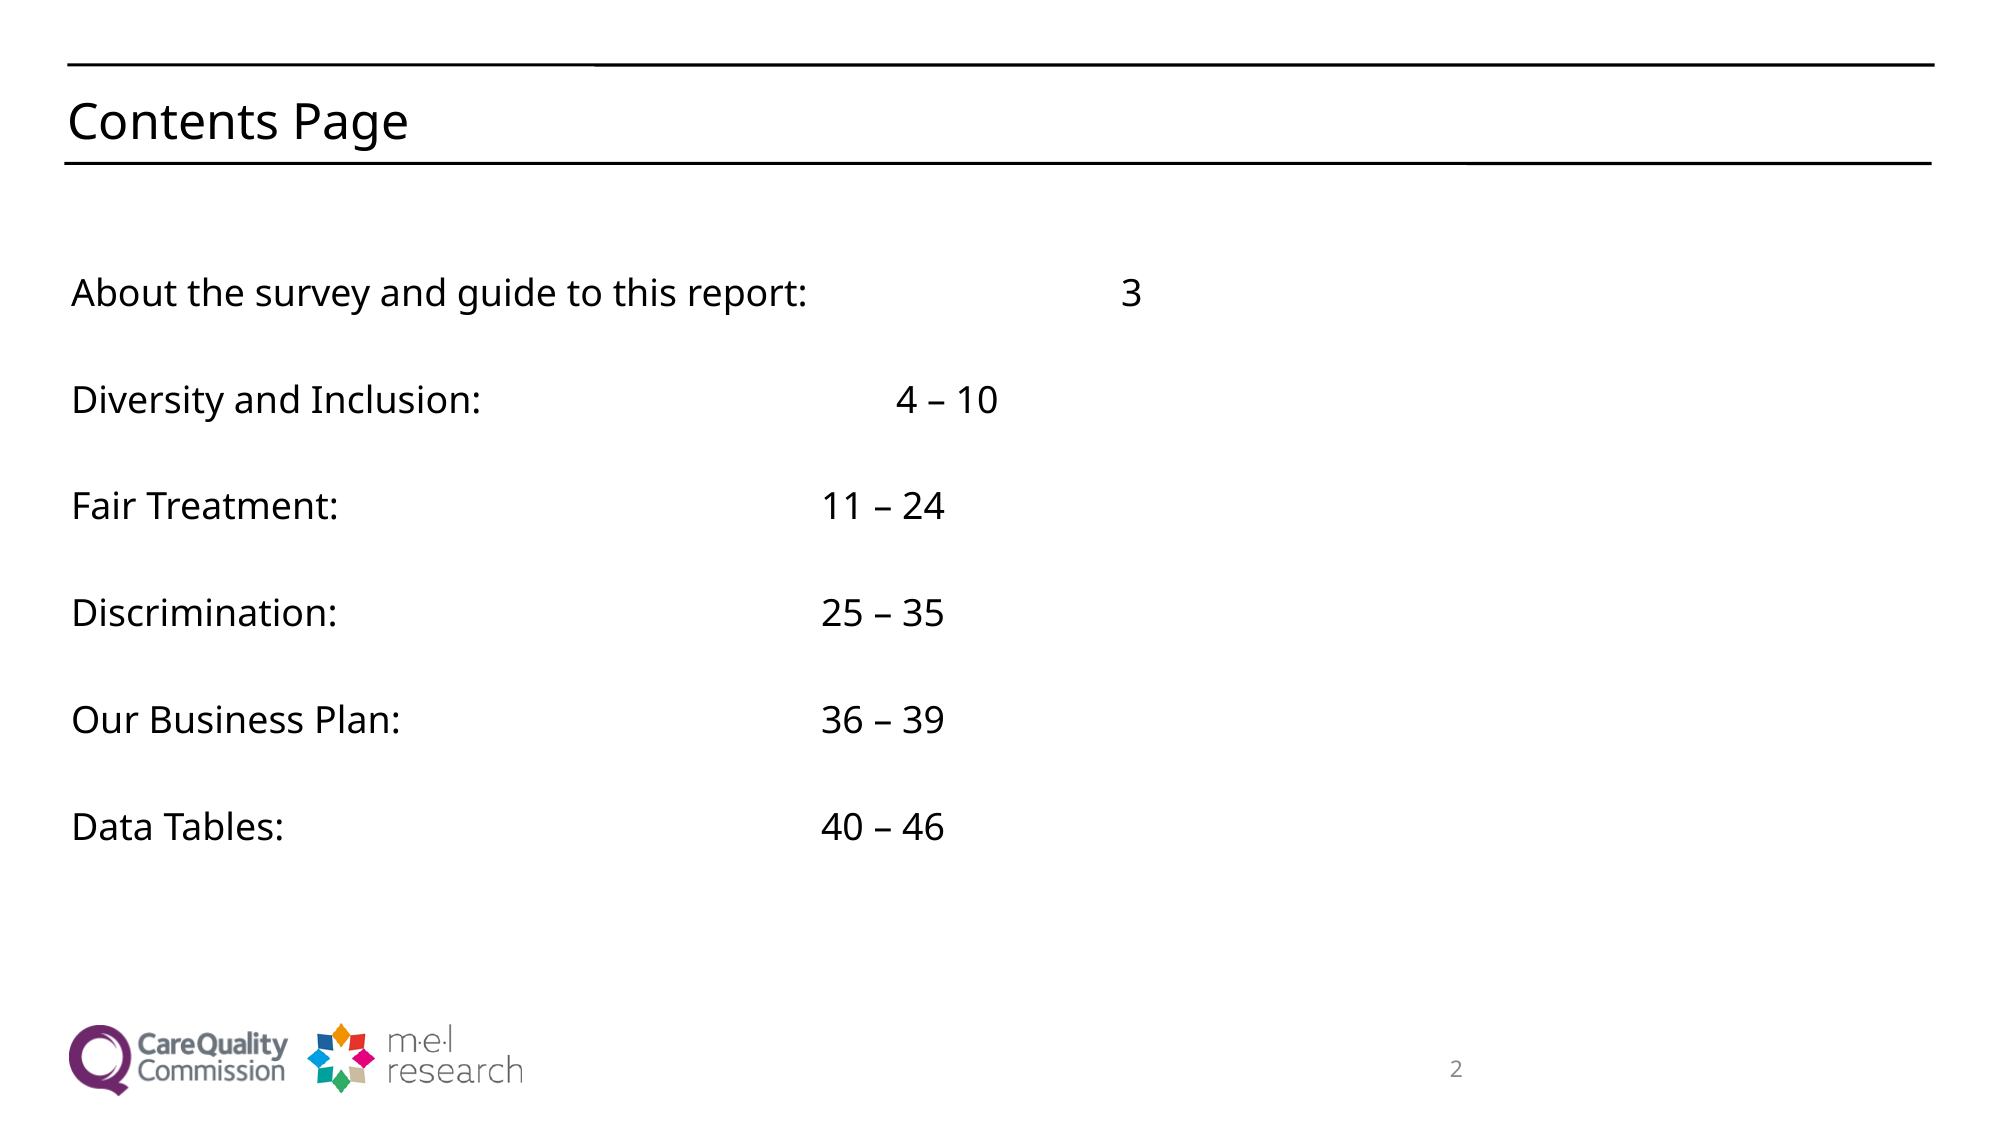

# Contents Page
About the survey and guide to this report: 				3
Diversity and Inclusion: 						4 – 10
Fair Treatment: 							11 – 24
Discrimination: 							25 – 35
Our Business Plan: 						36 – 39
Data Tables: 							40 – 46